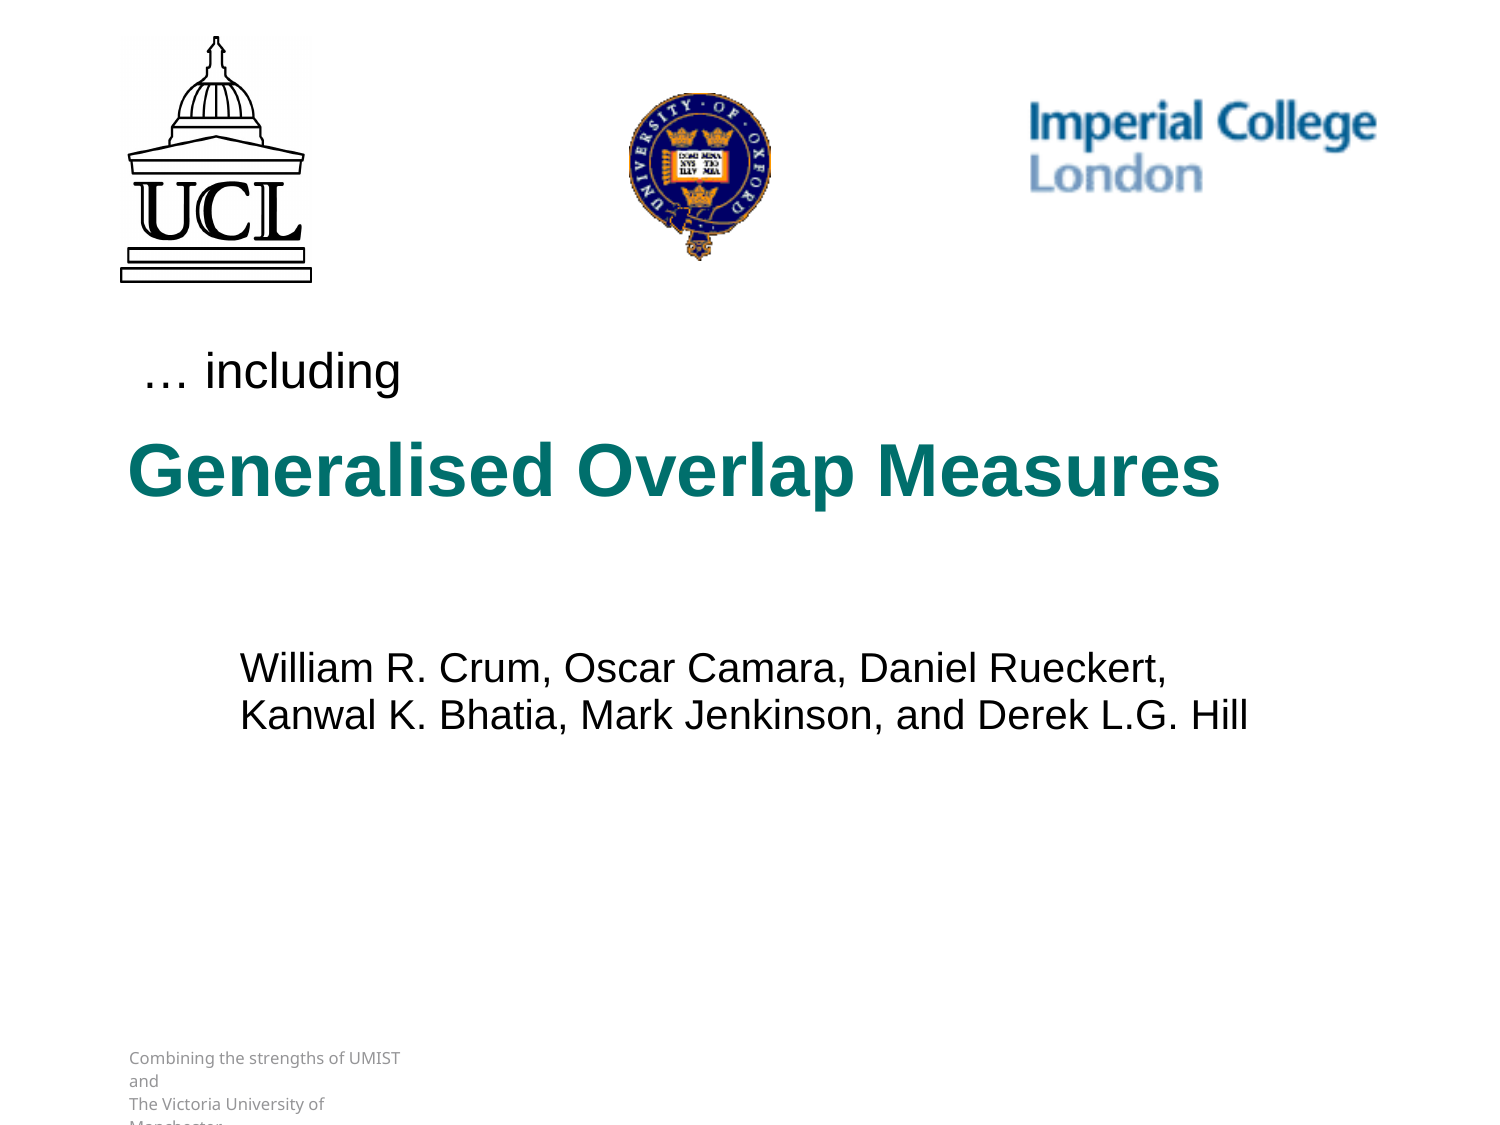

… including
# Generalised Overlap Measures
William R. Crum, Oscar Camara, Daniel Rueckert, Kanwal K. Bhatia, Mark Jenkinson, and Derek L.G. Hill